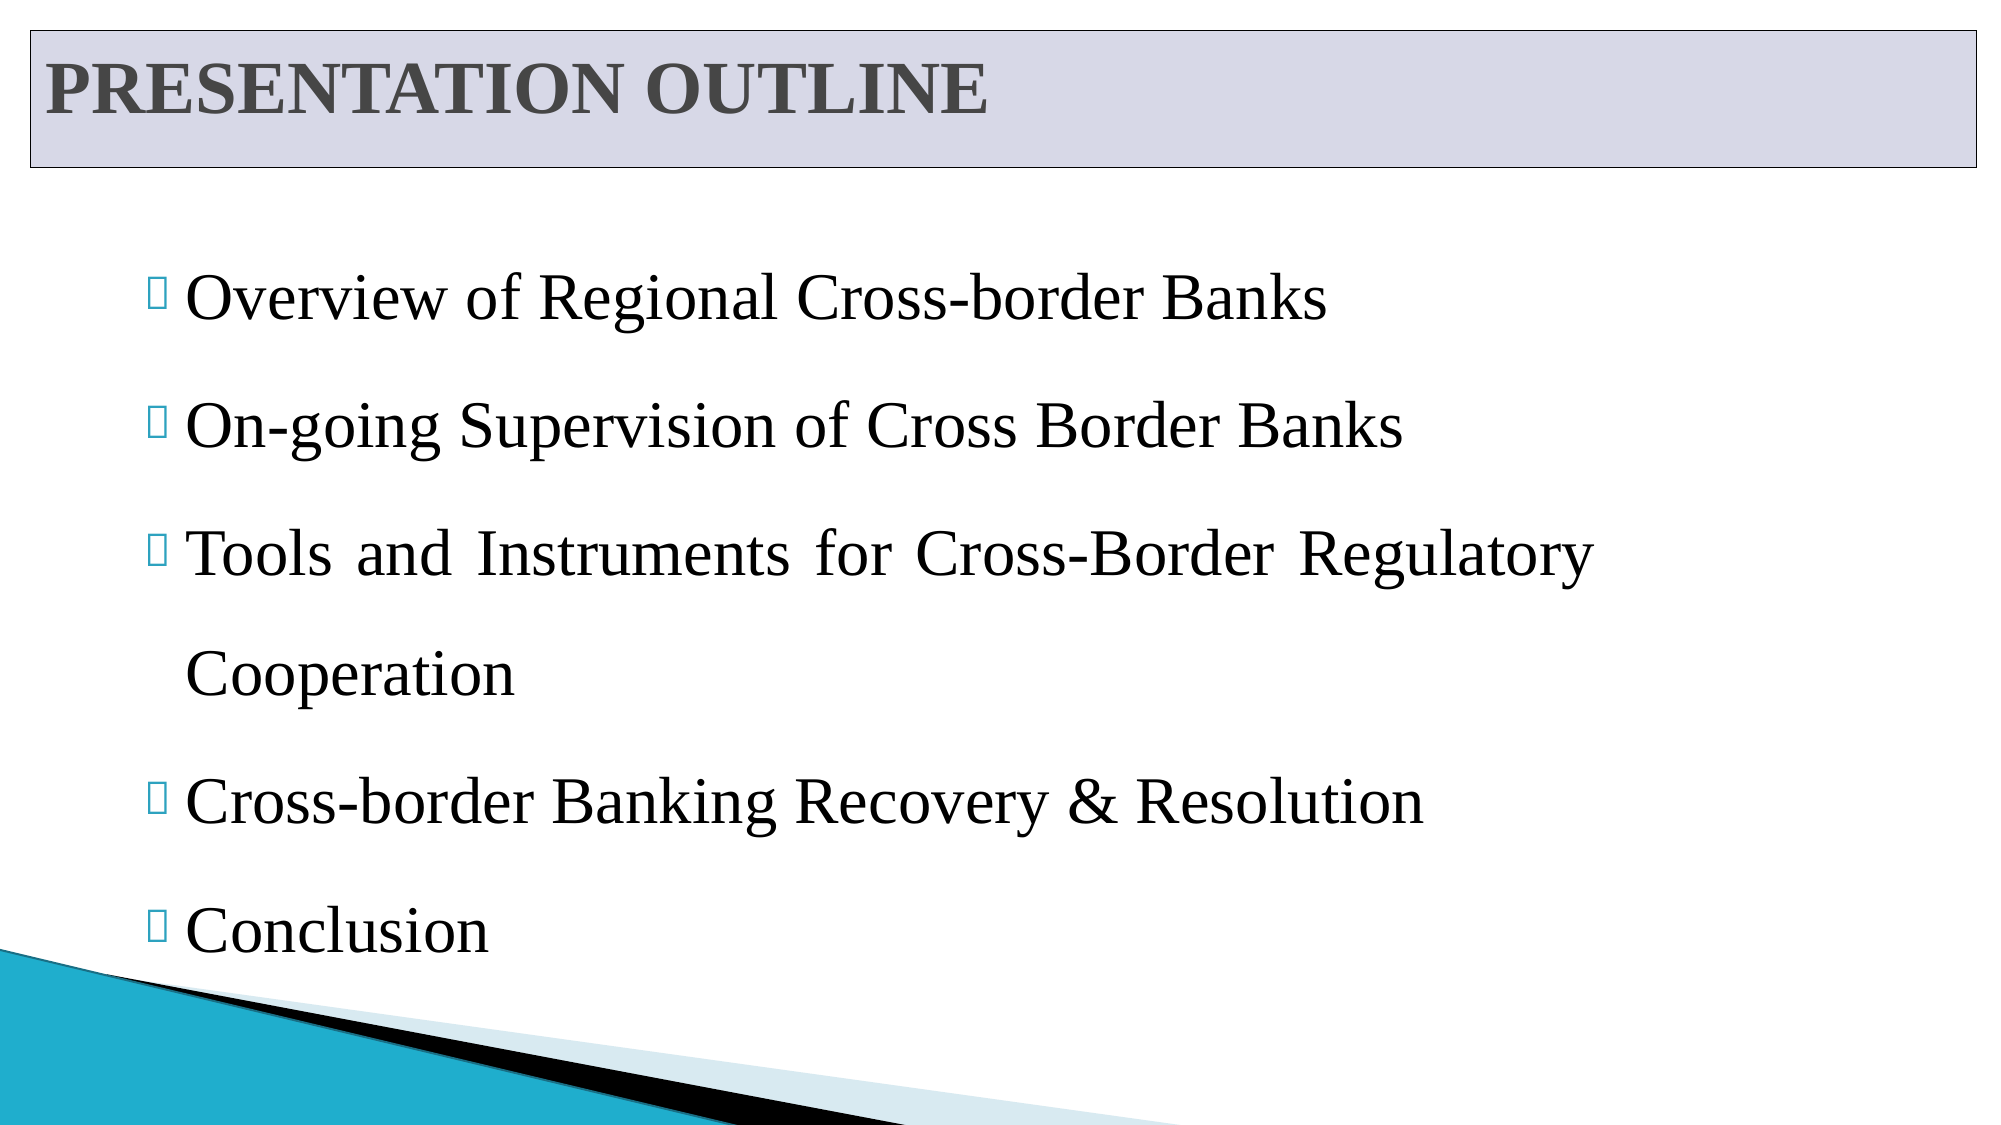

# PRESENTATION OUTLINE
Overview of Regional Cross-border Banks
On-going Supervision of Cross Border Banks
Tools and Instruments for Cross-Border Regulatory Cooperation
Cross-border Banking Recovery & Resolution
Conclusion